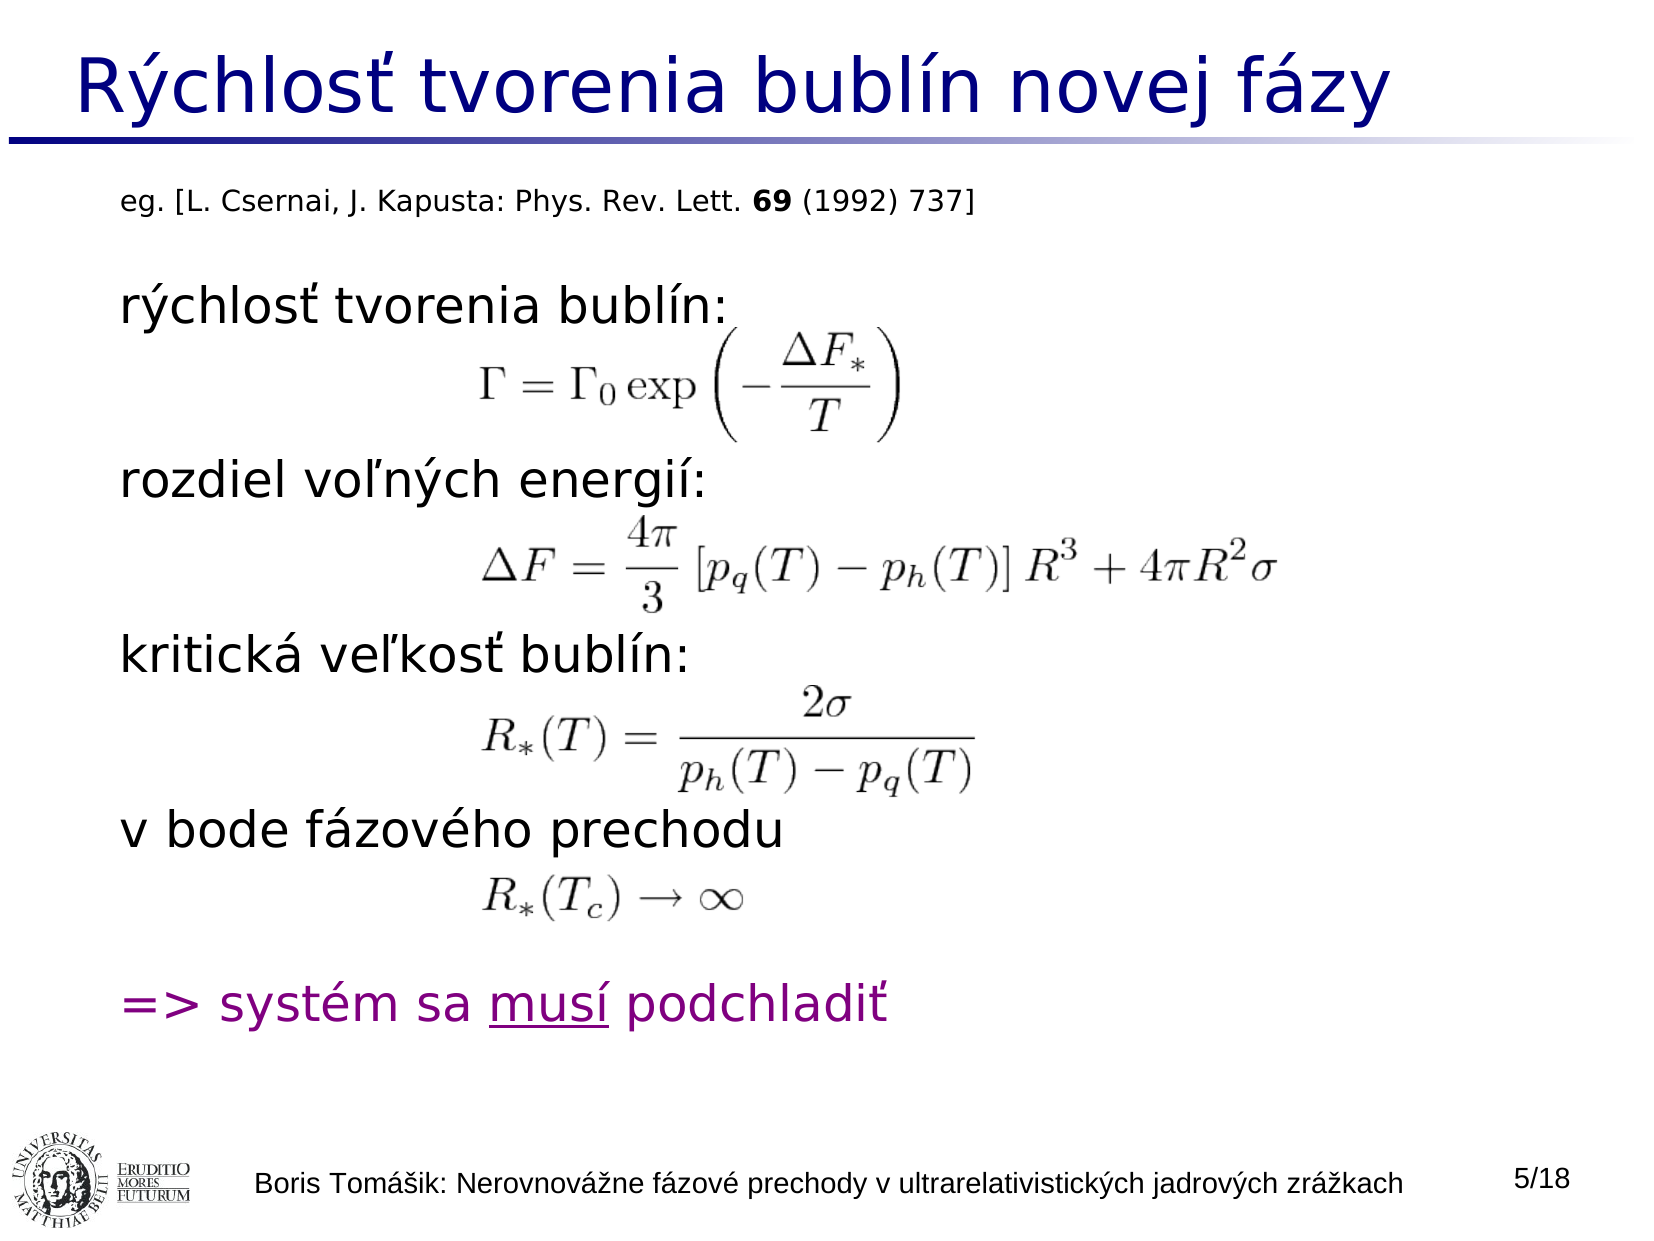

Rýchlosť tvorenia bublín novej fázy
# eg. [L. Csernai, J. Kapusta: Phys. Rev. Lett. 69 (1992) 737]
rýchlosť tvorenia bublín:
rozdiel voľných energií:
kritická veľkosť bublín:
v bode fázového prechodu
=> systém sa musí podchladiť
5